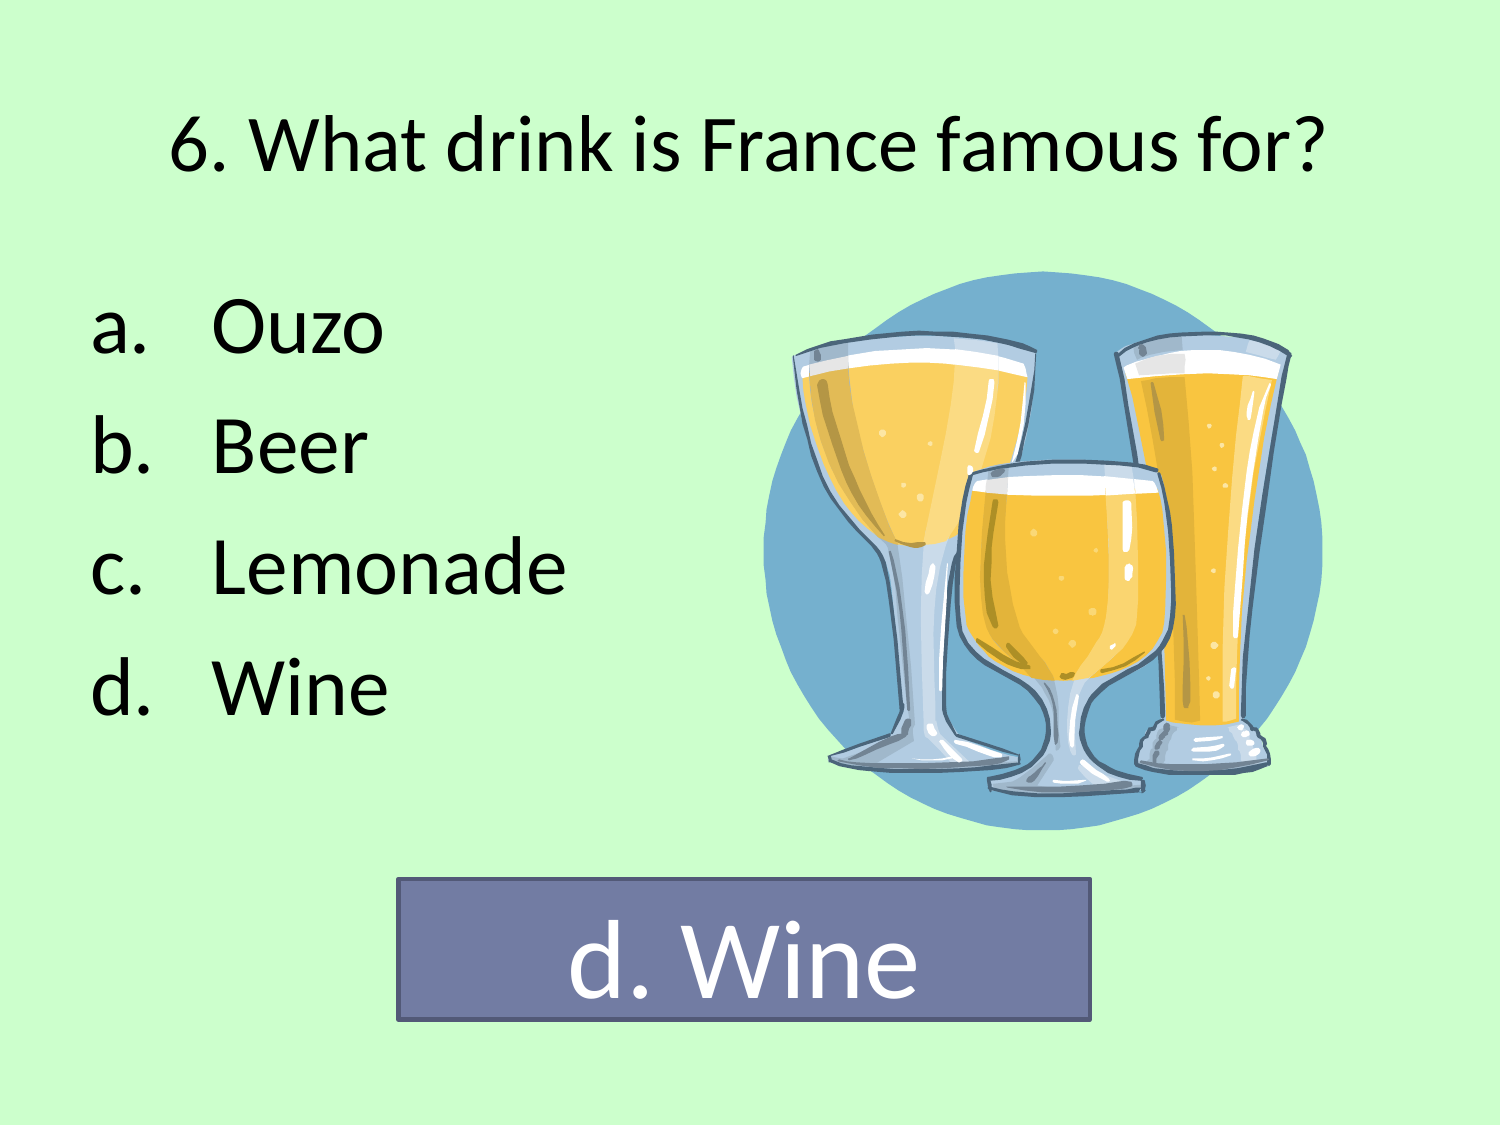

# 6. What drink is France famous for?
Ouzo
Beer
Lemonade
Wine
d. Wine